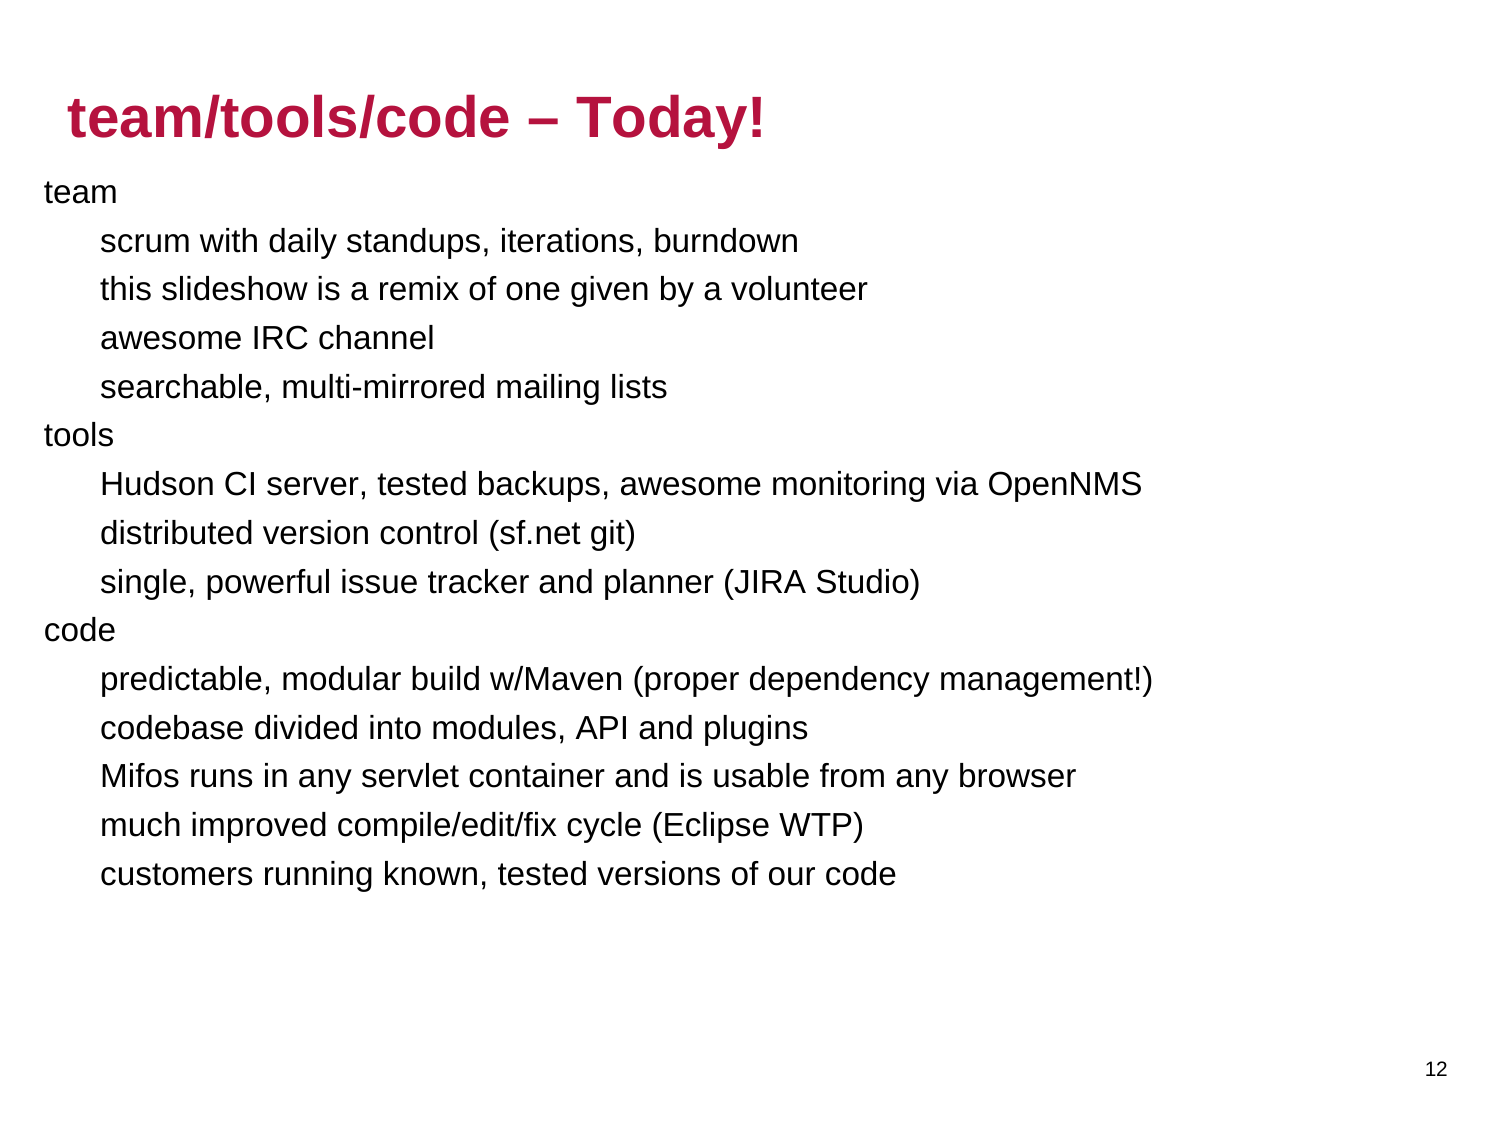

# team/tools/code – Today!
team
scrum with daily standups, iterations, burndown
this slideshow is a remix of one given by a volunteer
awesome IRC channel
searchable, multi-mirrored mailing lists
tools
Hudson CI server, tested backups, awesome monitoring via OpenNMS
distributed version control (sf.net git)
single, powerful issue tracker and planner (JIRA Studio)
code
predictable, modular build w/Maven (proper dependency management!)
codebase divided into modules, API and plugins
Mifos runs in any servlet container and is usable from any browser
much improved compile/edit/fix cycle (Eclipse WTP)
customers running known, tested versions of our code
12